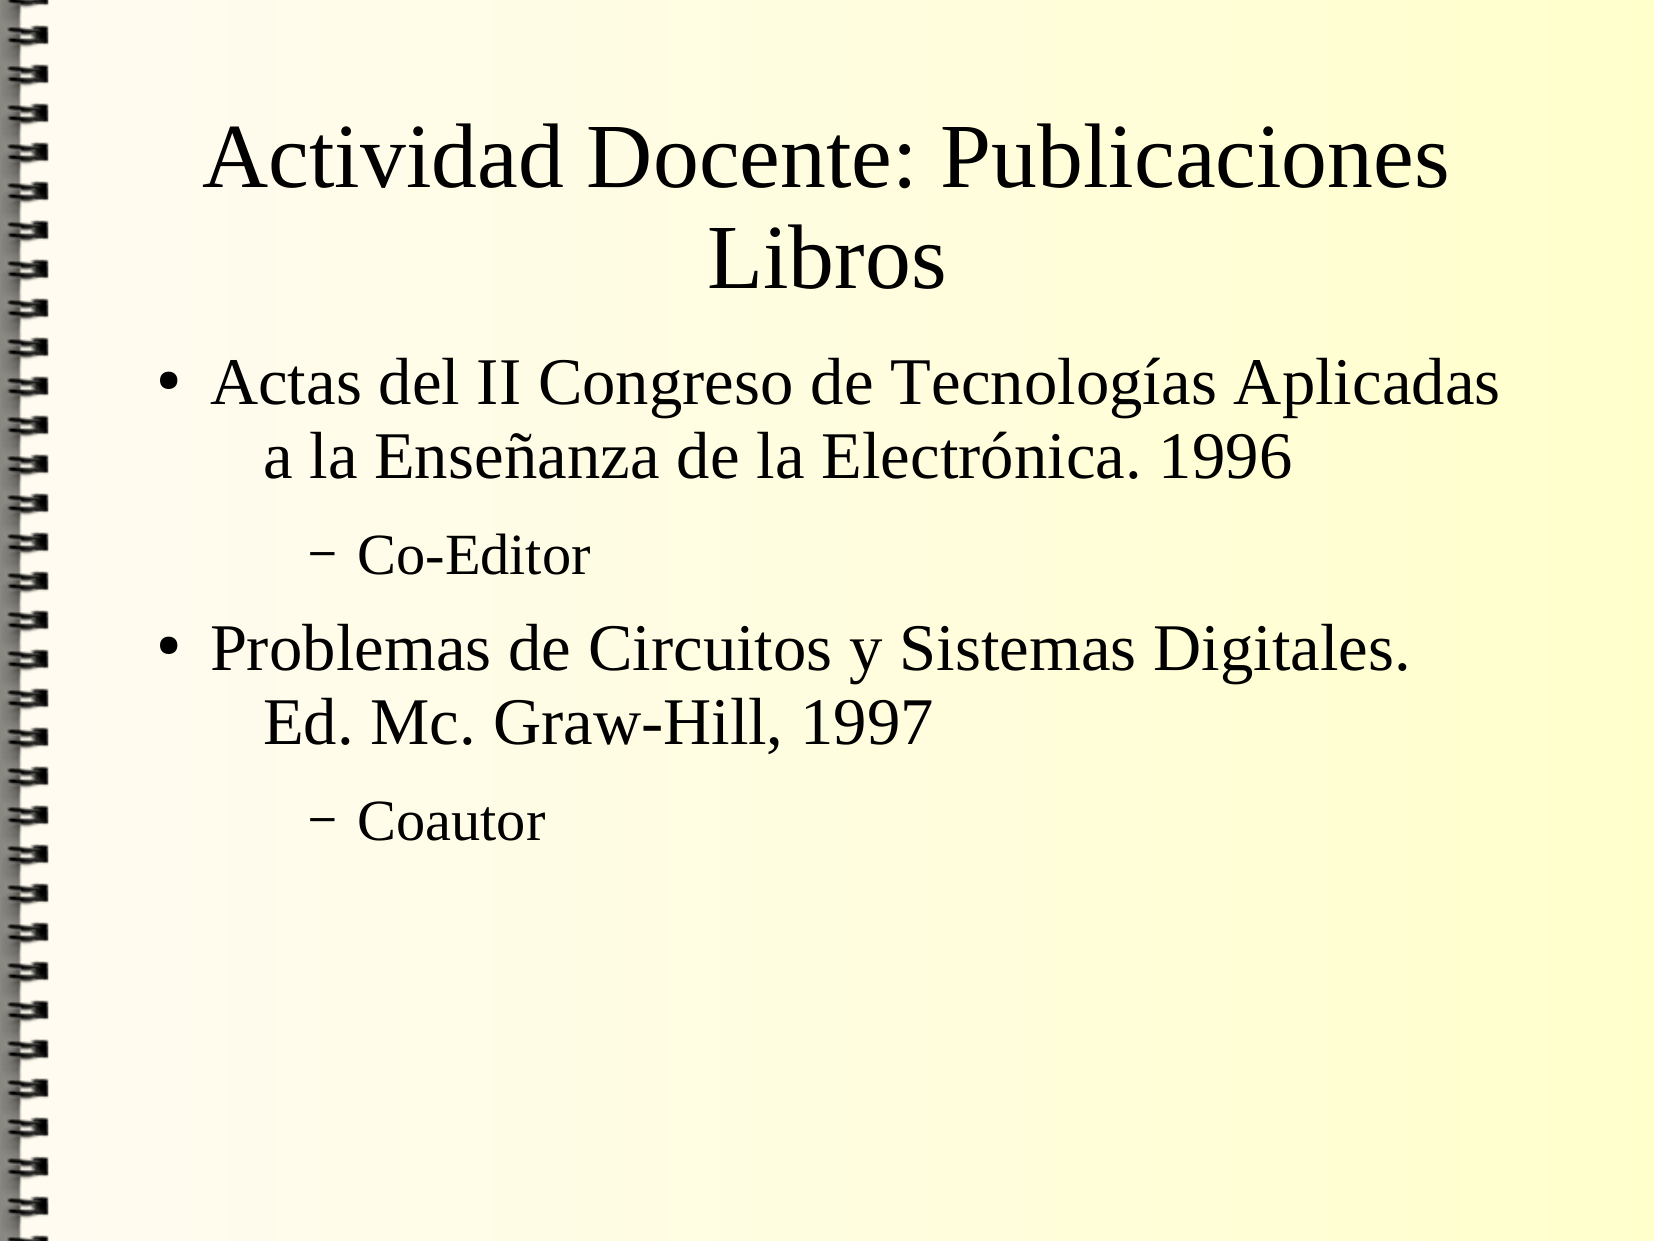

# Actividad Docente: Publicaciones Libros
Actas del II Congreso de Tecnologías Aplicadas a la Enseñanza de la Electrónica. 1996
Co-Editor
Problemas de Circuitos y Sistemas Digitales.
Ed. Mc. Graw-Hill, 1997
Coautor